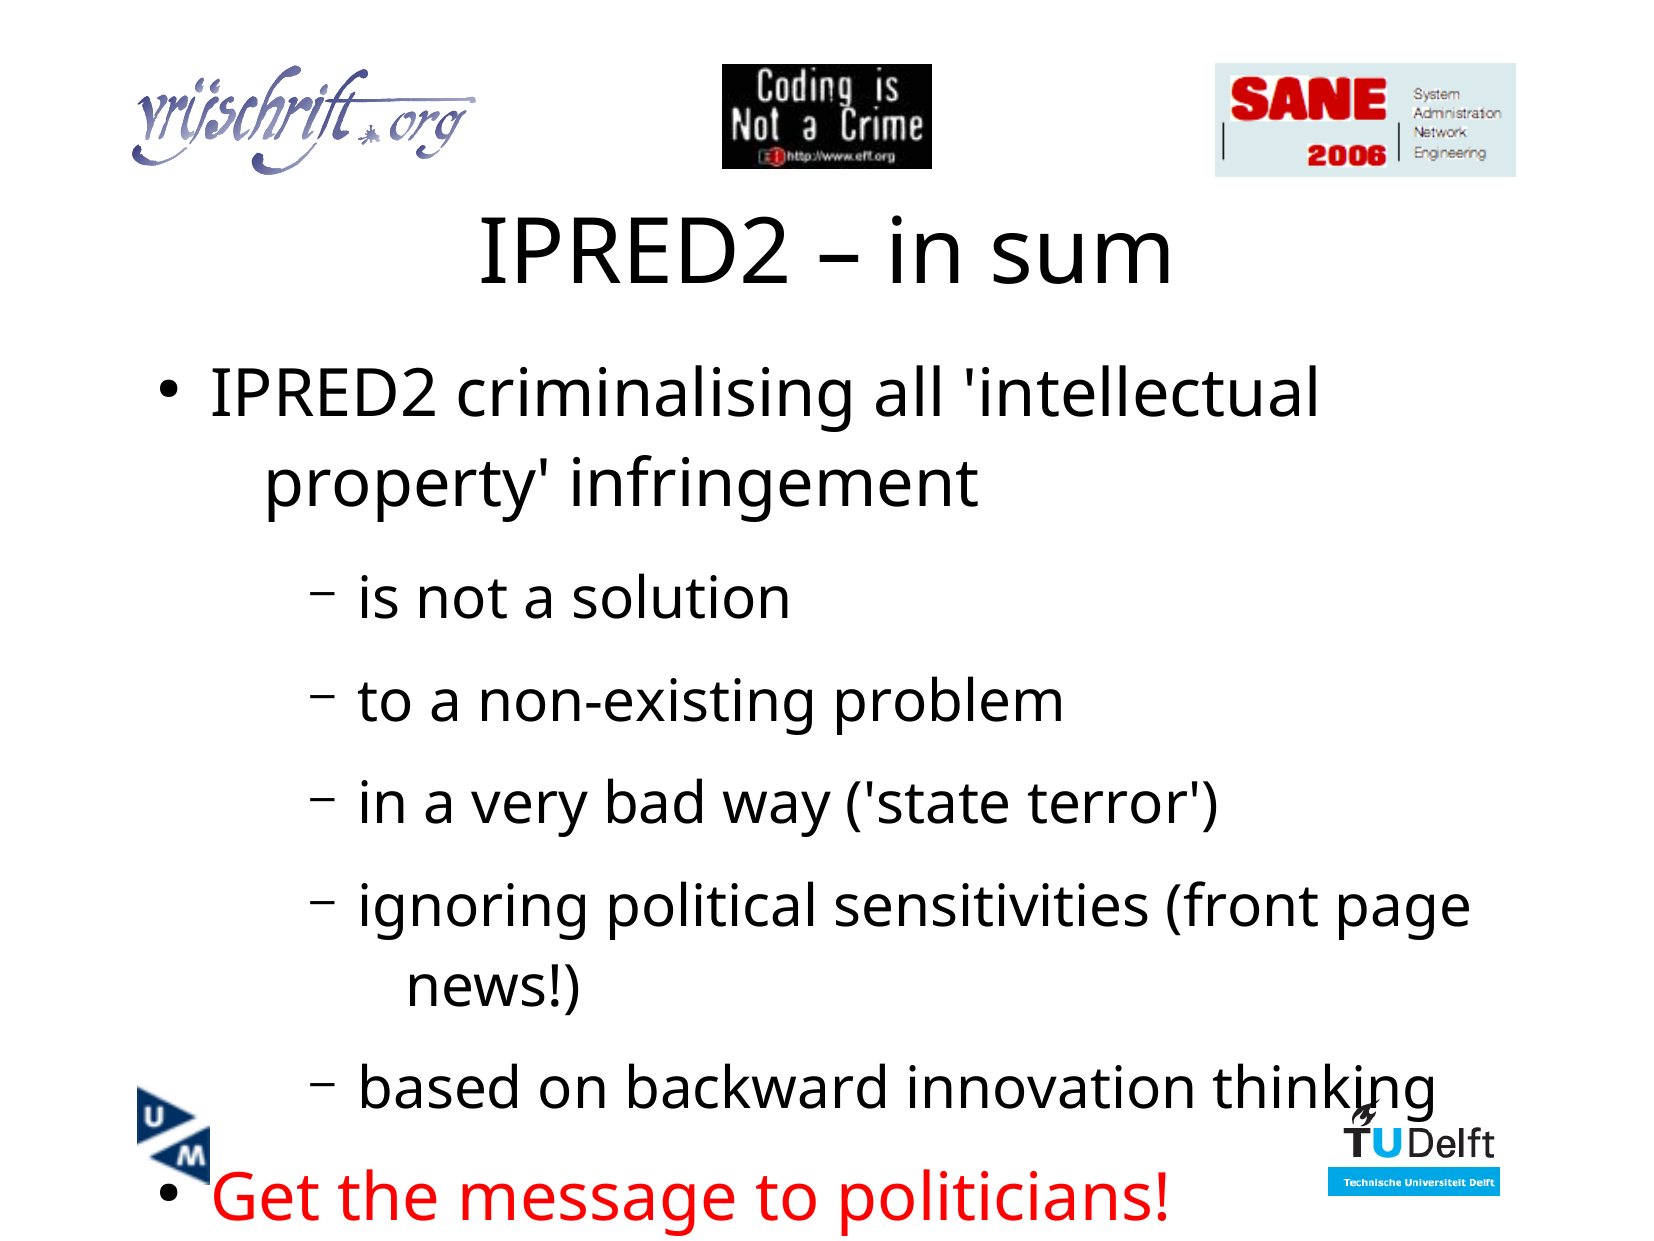

# IPRED2 – in sum
IPRED2 criminalising all 'intellectual property' infringement
is not a solution
to a non-existing problem
in a very bad way ('state terror')
ignoring political sensitivities (front page news!)
based on backward innovation thinking
Get the message to politicians!